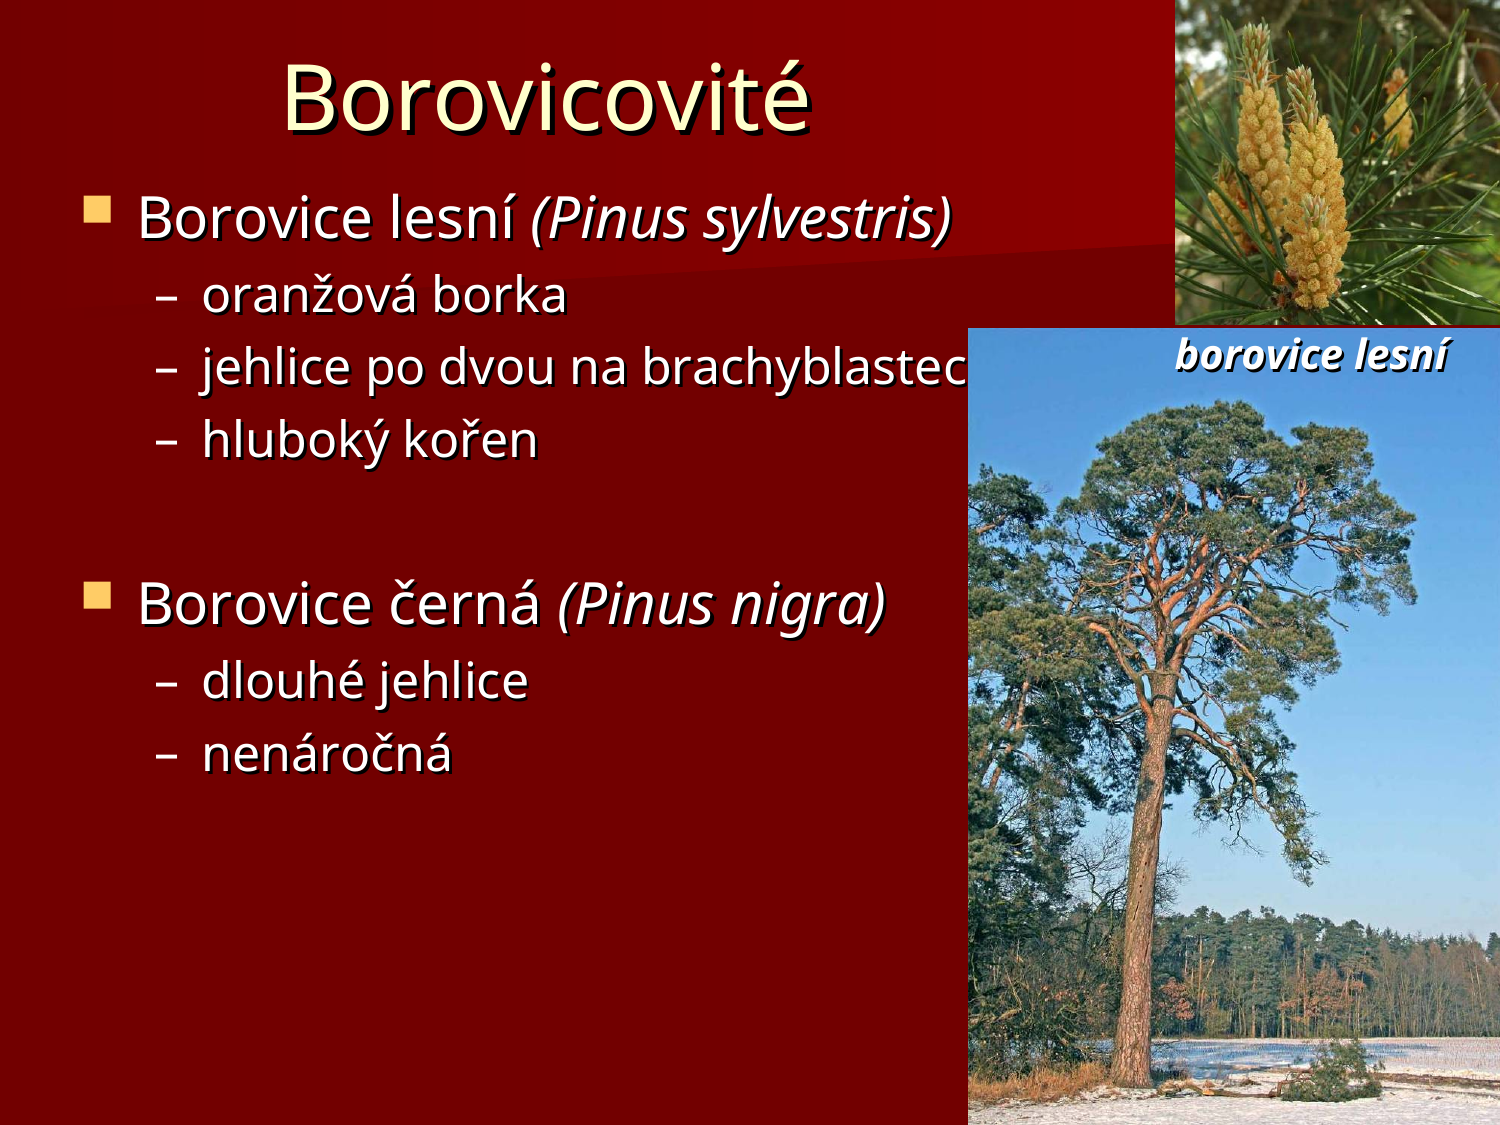

# Borovicovité
Borovice lesní (Pinus sylvestris)
oranžová borka
jehlice po dvou na brachyblastech
hluboký kořen
Borovice černá (Pinus nigra)
dlouhé jehlice
nenáročná
borovice lesní